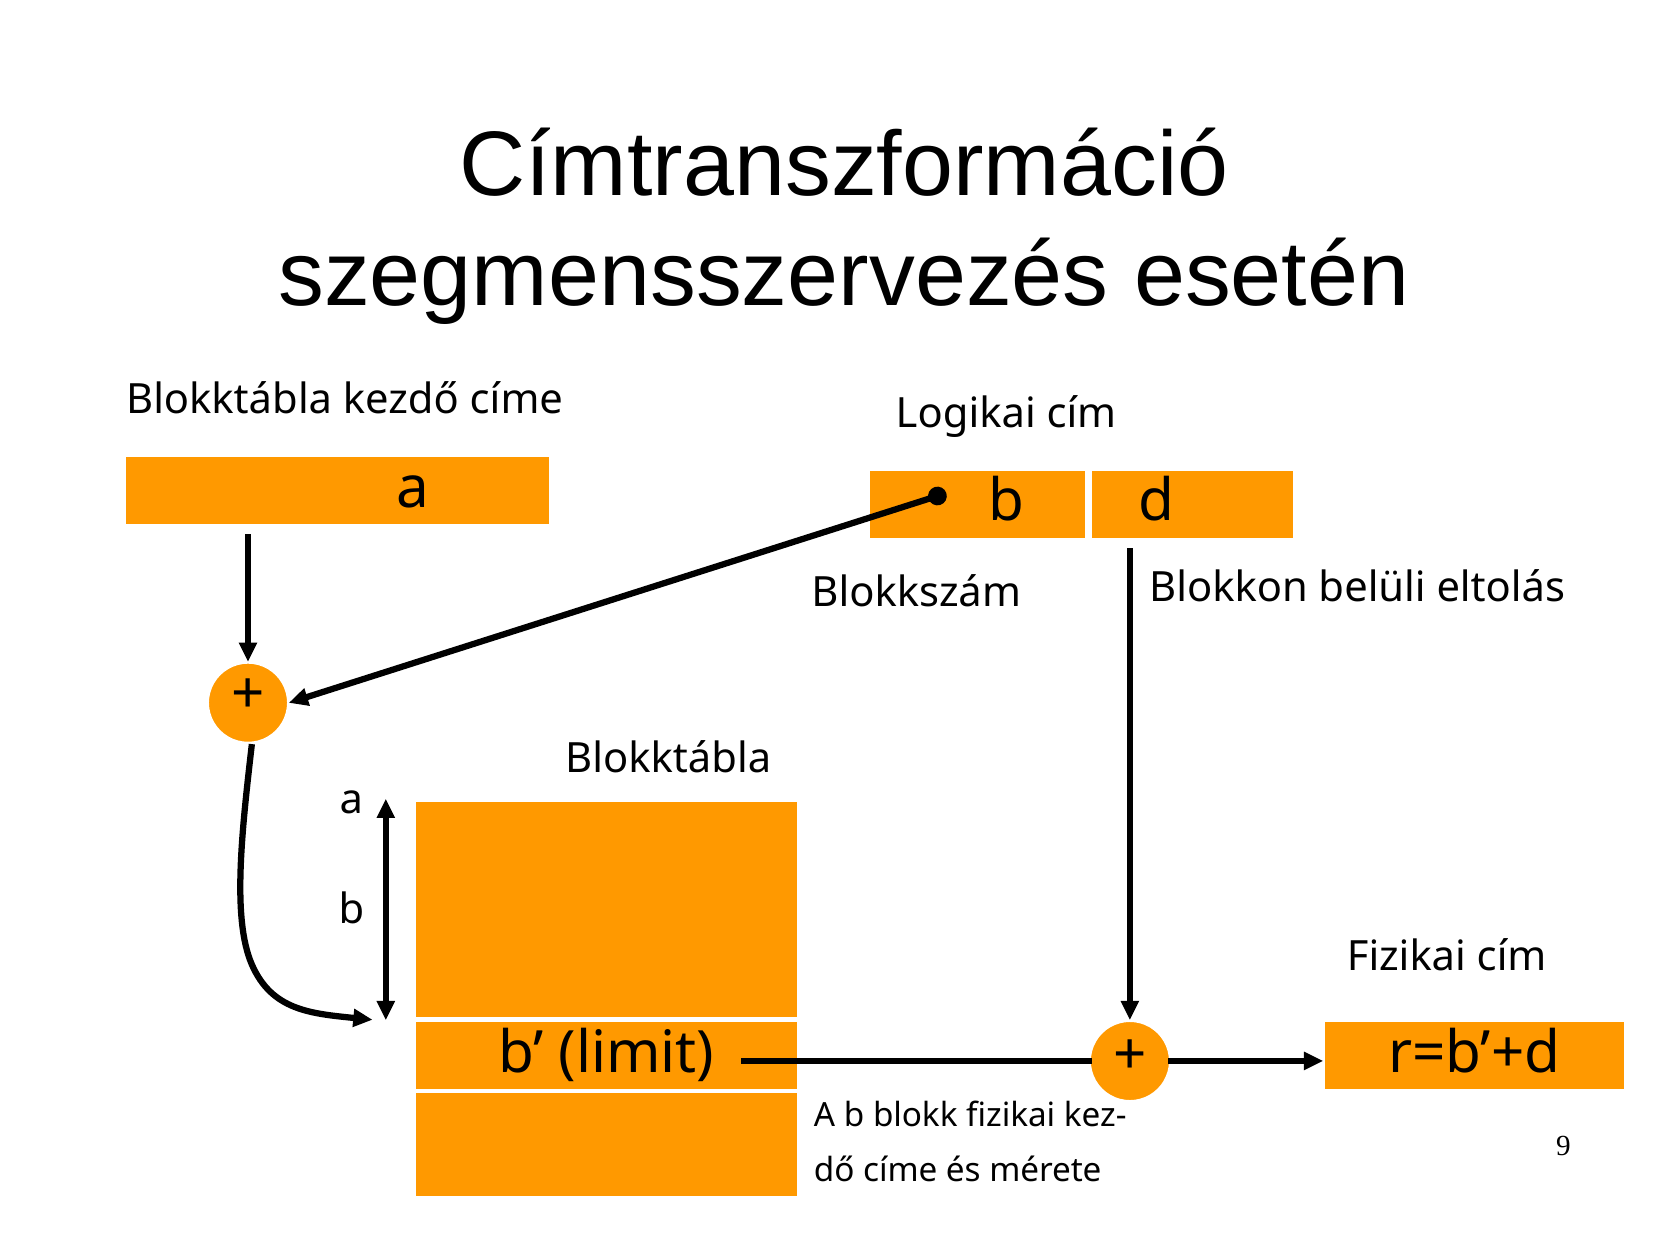

# Címtranszformáció szegmensszervezés esetén
Blokktábla kezdő címe
Logikai cím
	a
b	d
Blokkszám
Blokkon belüli eltolás
+
Blokktábla
a
b
Fizikai cím
+
b’ (limit)
r=b’+d
A b blokk fizikai kez-dő címe és mérete
9